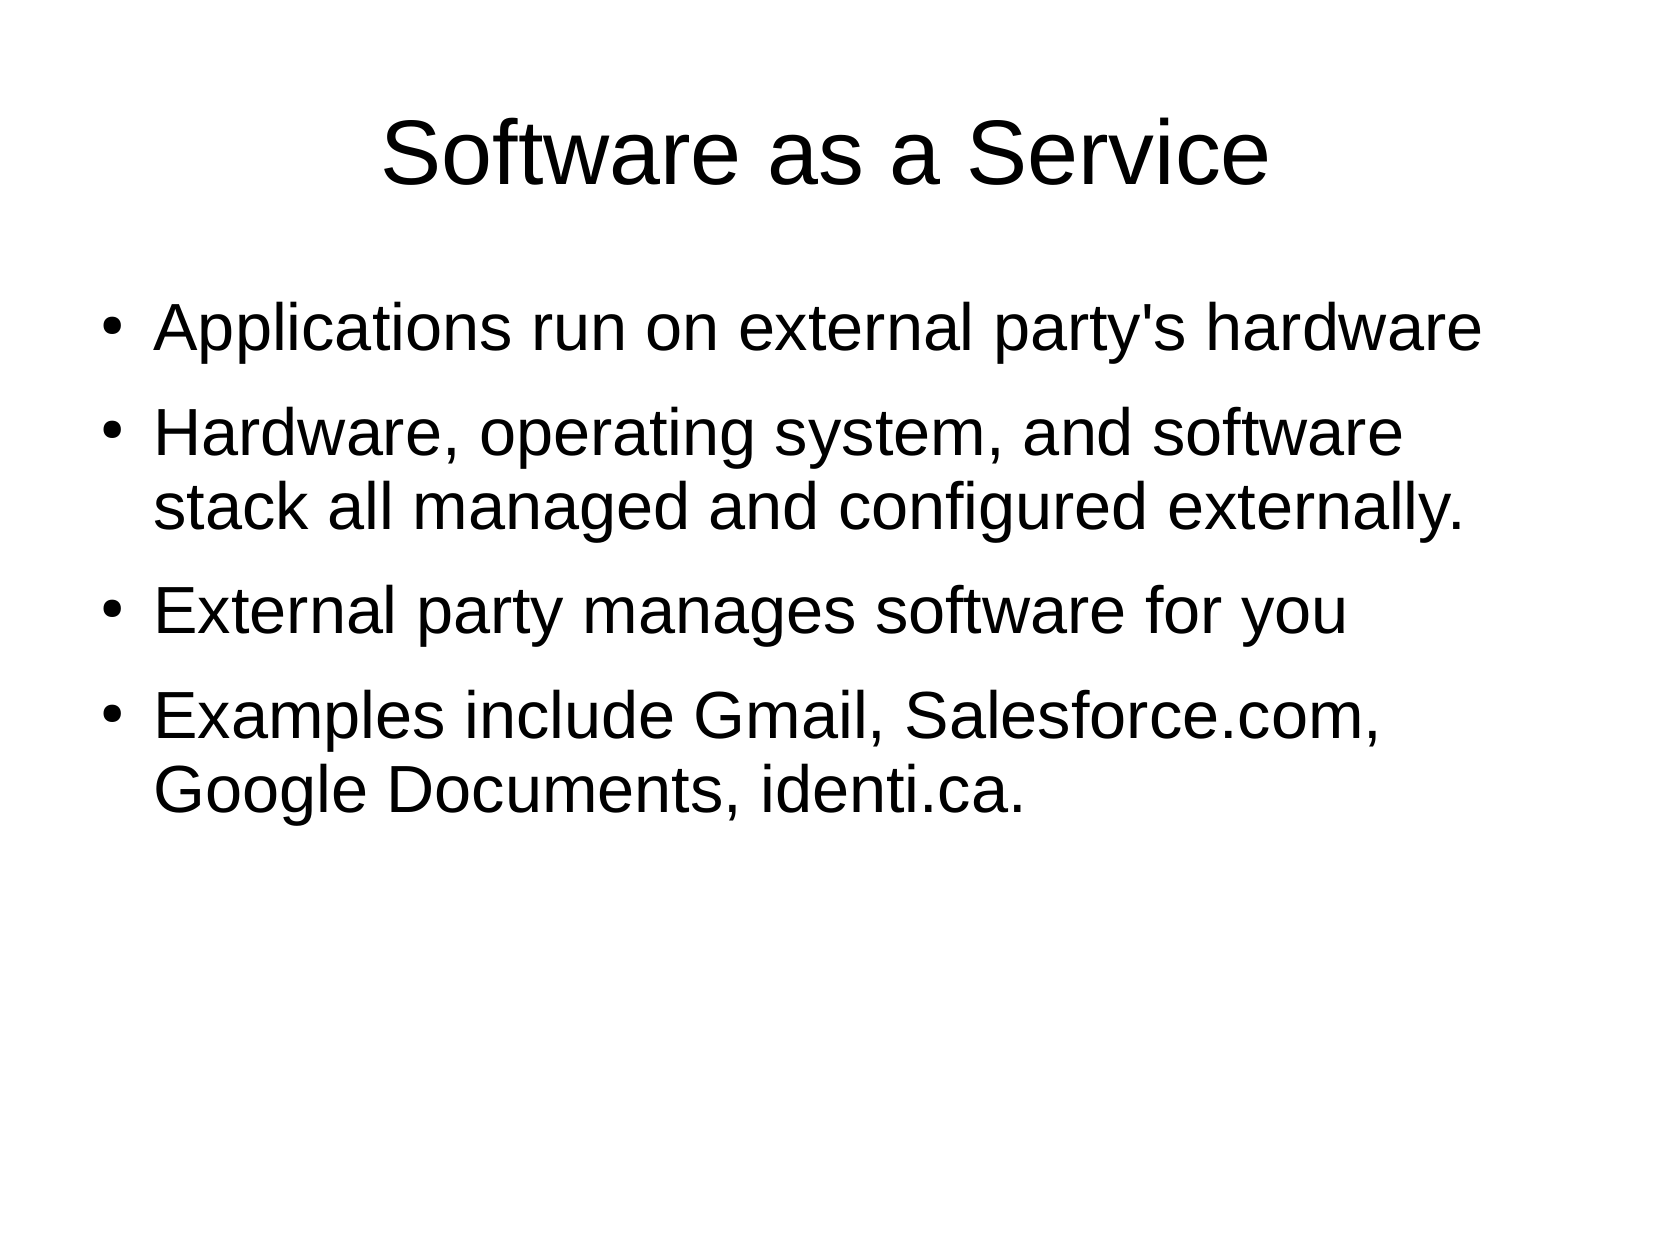

# Software as a Service
Applications run on external party's hardware
Hardware, operating system, and software stack all managed and configured externally.
External party manages software for you
Examples include Gmail, Salesforce.com, Google Documents, identi.ca.